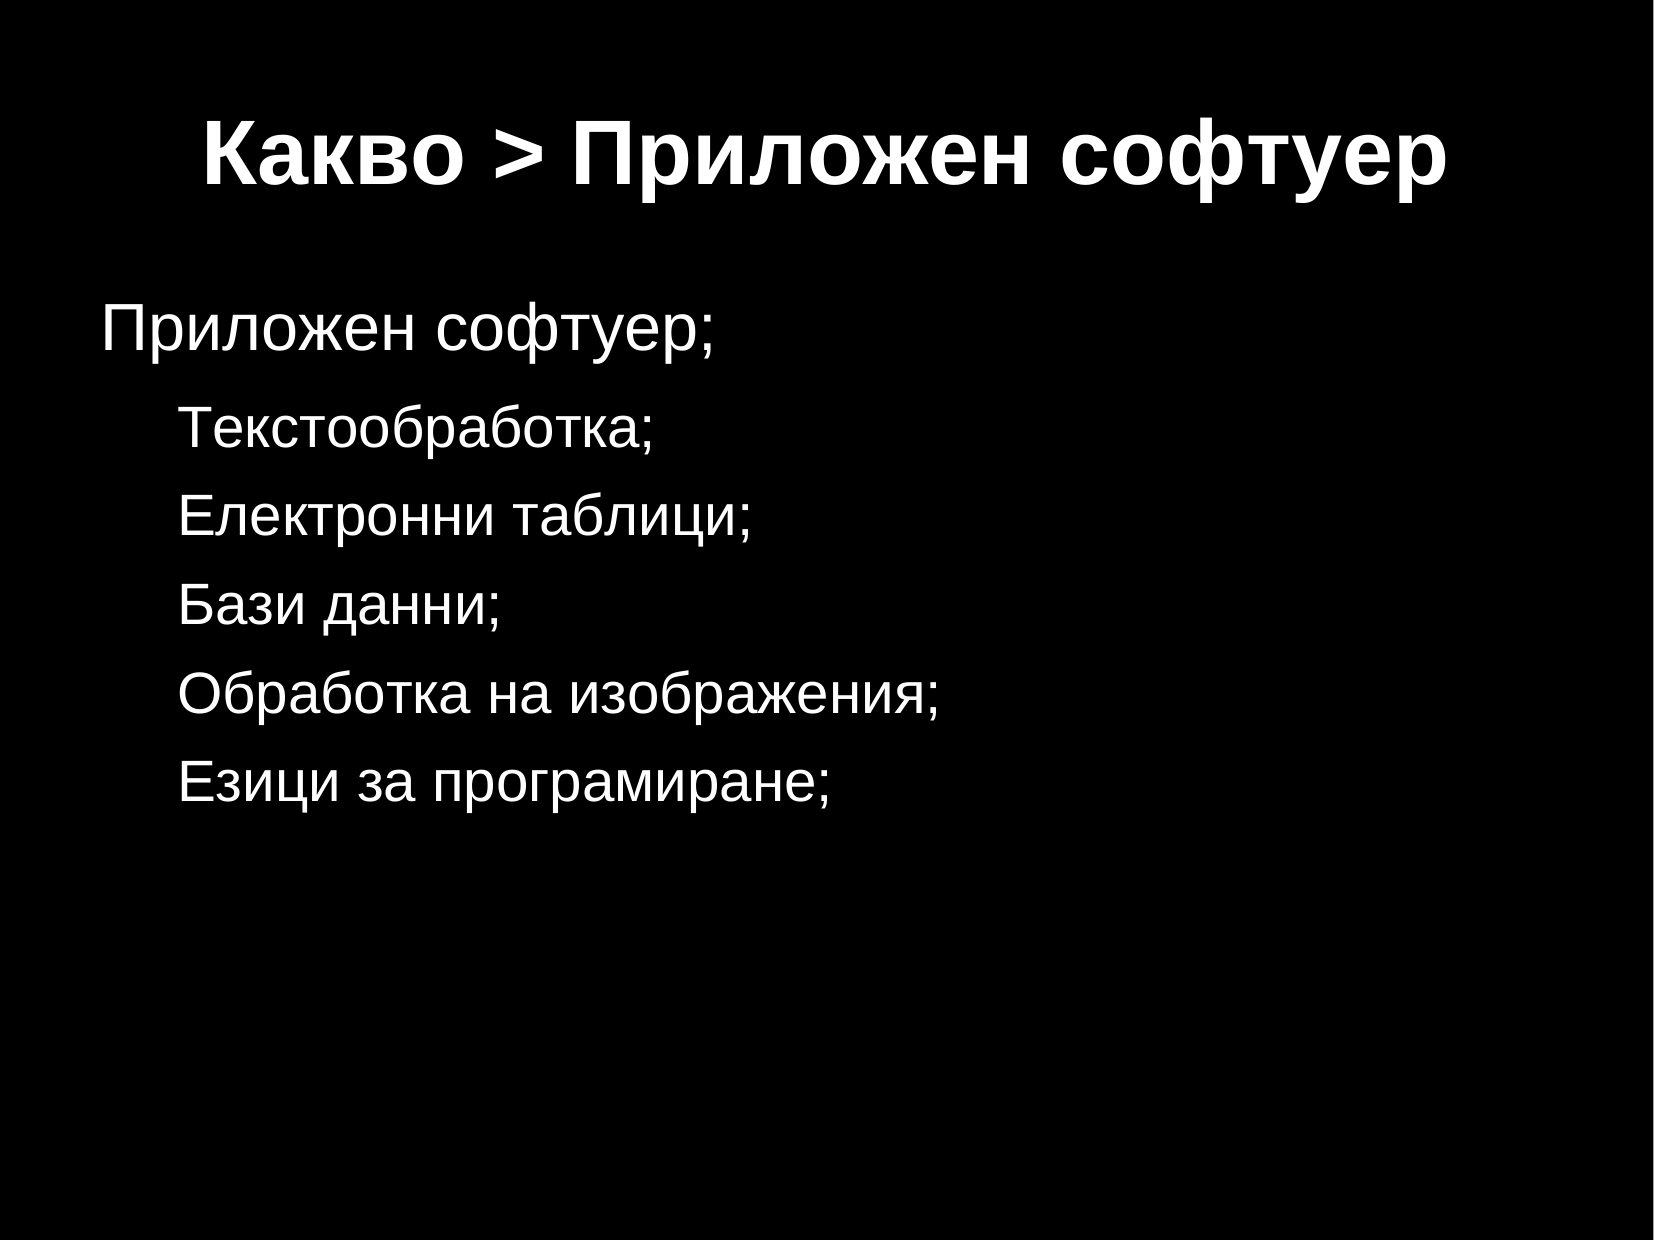

# Какво > Приложен софтуер
Приложен софтуер;
Текстообработка;
Електронни таблици;
Бази данни;
Обработка на изображения;
Езици за програмиране;